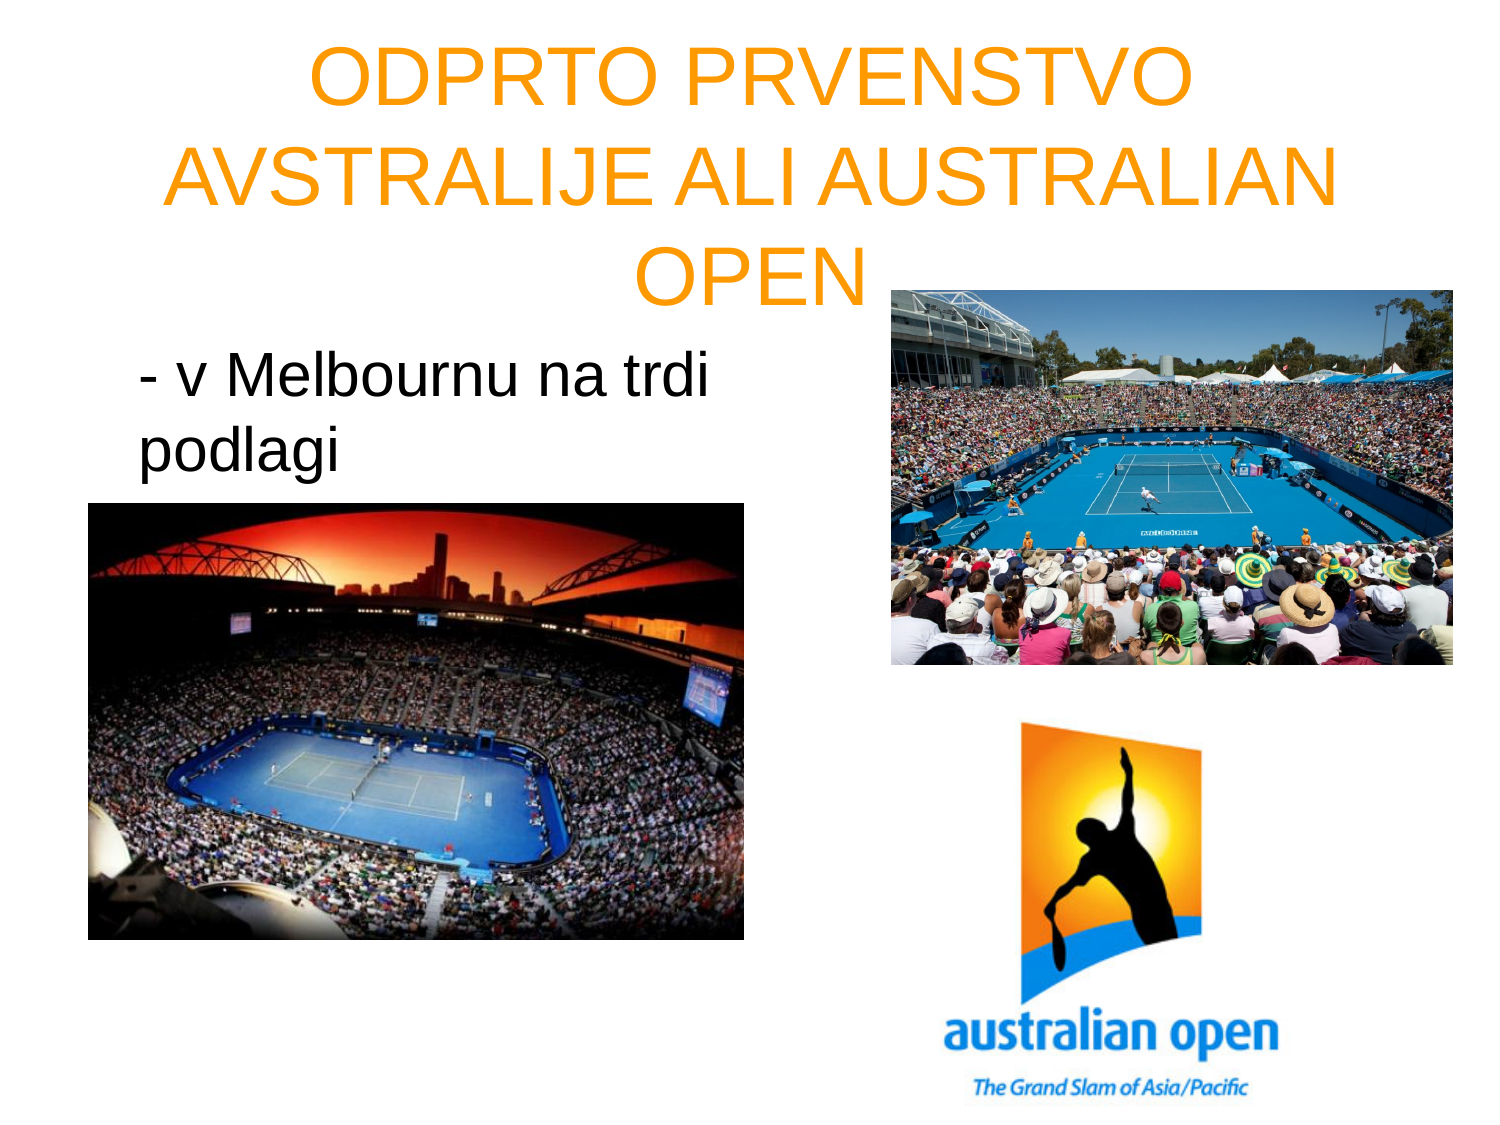

# ODPRTO PRVENSTVO AVSTRALIJE ALI AUSTRALIAN OPEN
- v Melbournu na trdi podlagi